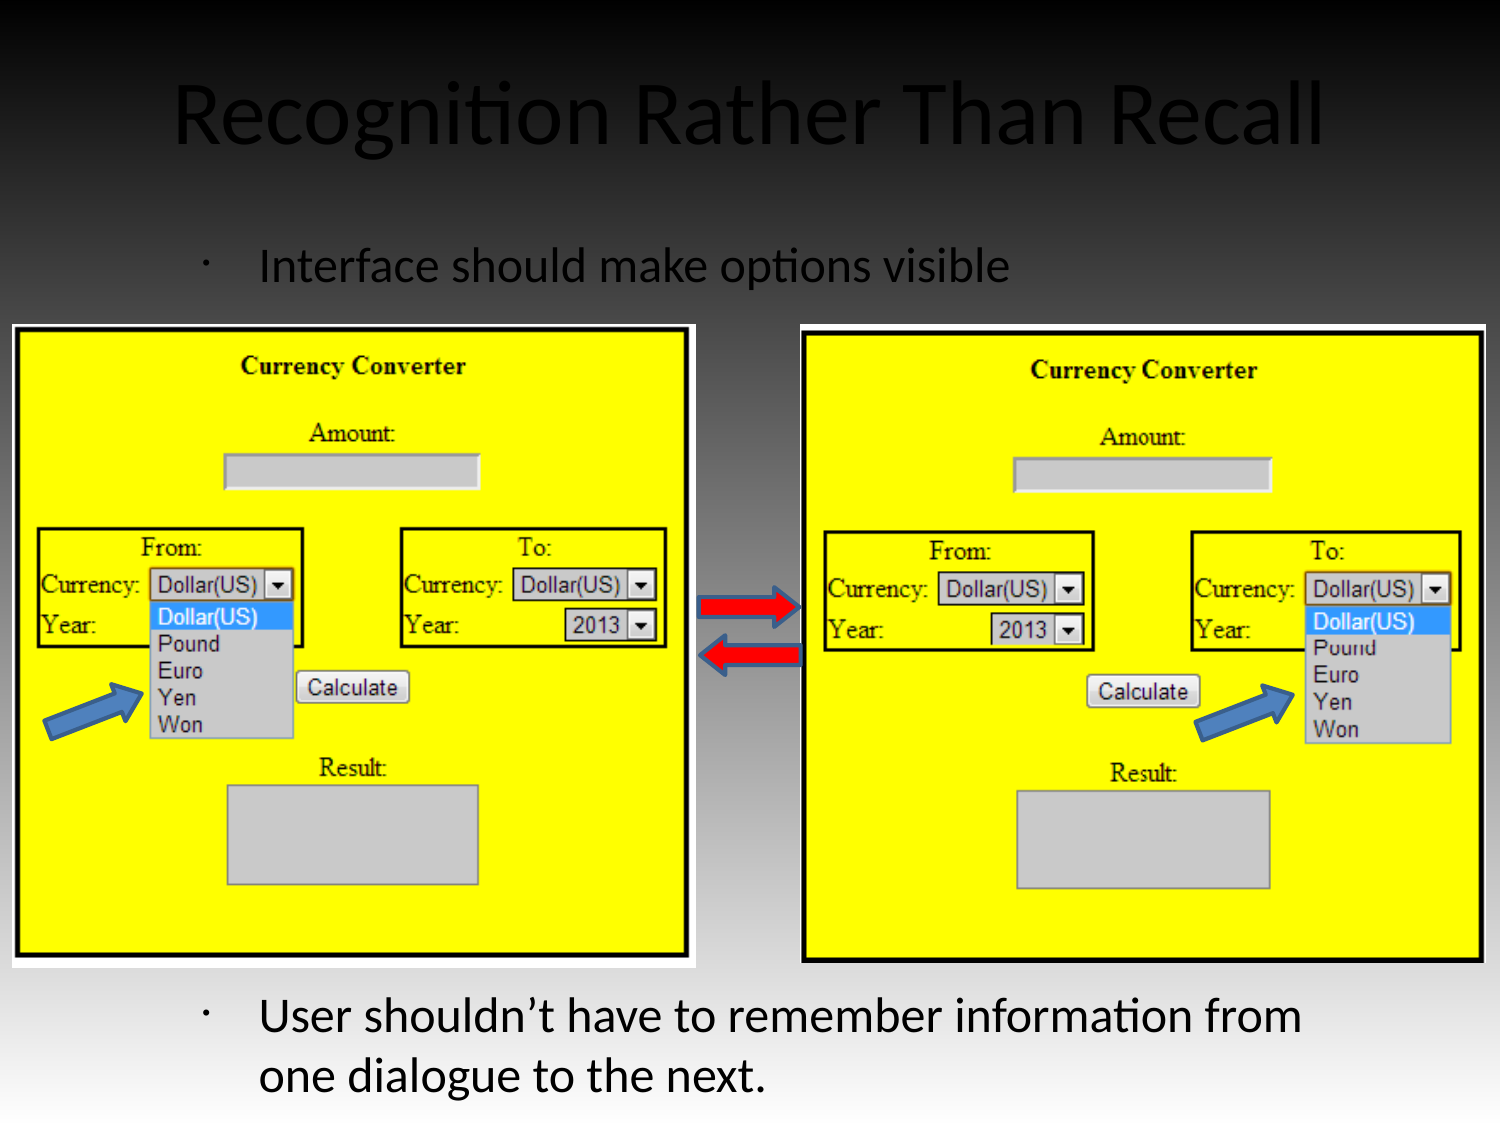

# Recognition Rather Than Recall
Interface should make options visible
User shouldn’t have to remember information from one dialogue to the next.